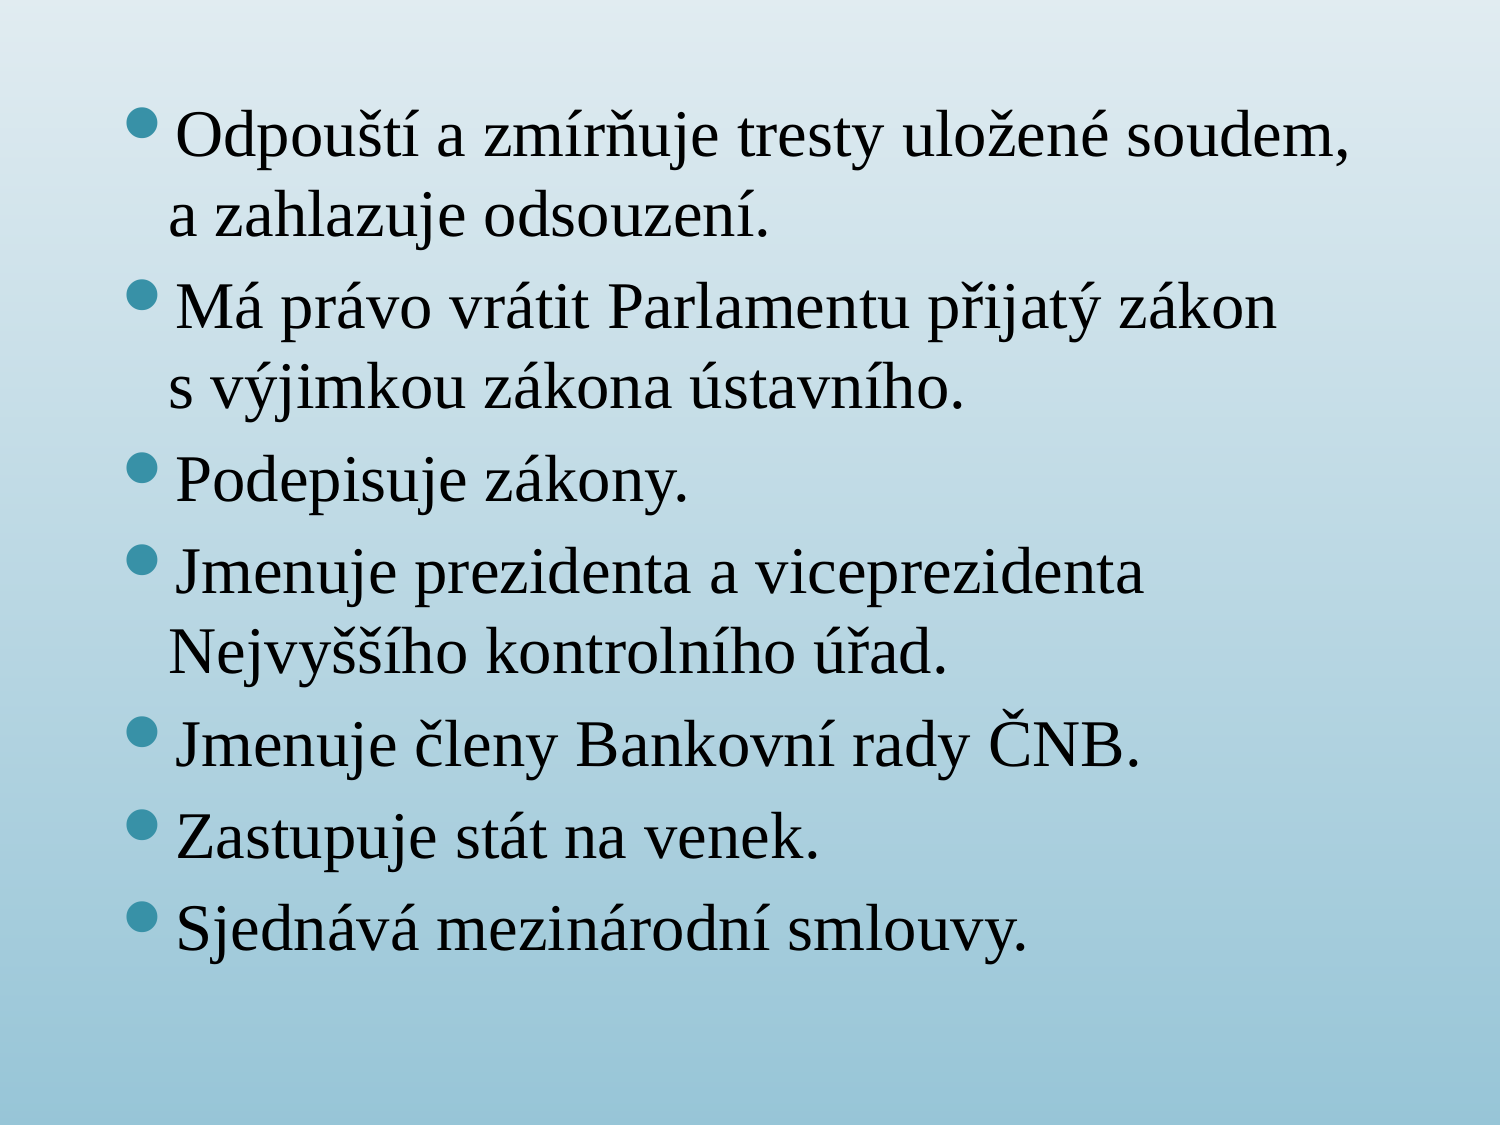

# Odpouští a zmírňuje tresty uložené soudem, a zahlazuje odsouzení.
Má právo vrátit Parlamentu přijatý zákon
s výjimkou zákona ústavního.
Podepisuje zákony.
Jmenuje prezidenta a viceprezidenta Nejvyššího kontrolního úřad.
Jmenuje členy Bankovní rady ČNB.
Zastupuje stát na venek.
Sjednává mezinárodní smlouvy.